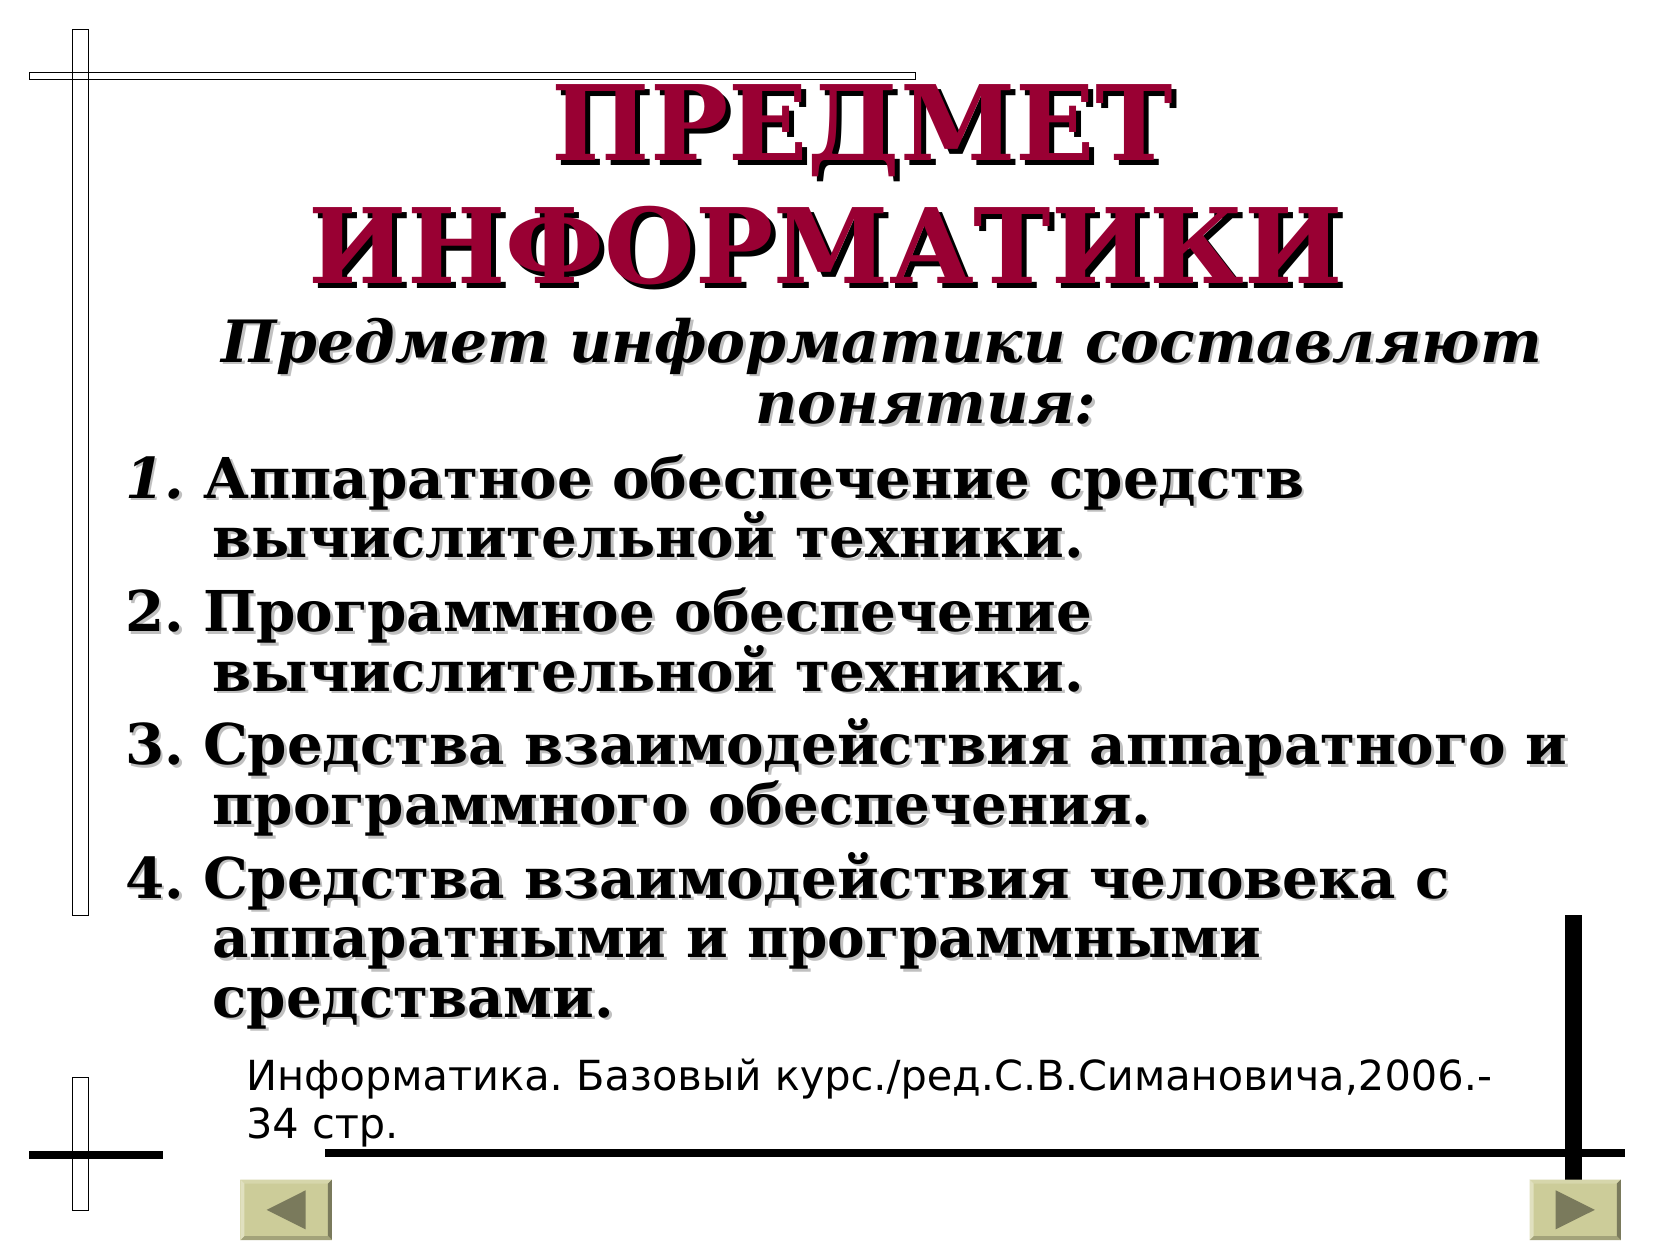

# ПРЕДМЕТ ИНФОРМАТИКИ
Предмет информатики составляют понятия:
1. Аппаратное обеспечение средств вычислительной техники.
2. Программное обеспечение вычислительной техники.
3. Средства взаимодействия аппаратного и программного обеспечения.
4. Средства взаимодействия человека с аппаратными и программными средствами.
Информатика. Базовый курс./ред.С.В.Симановича,2006.- 34 стр.